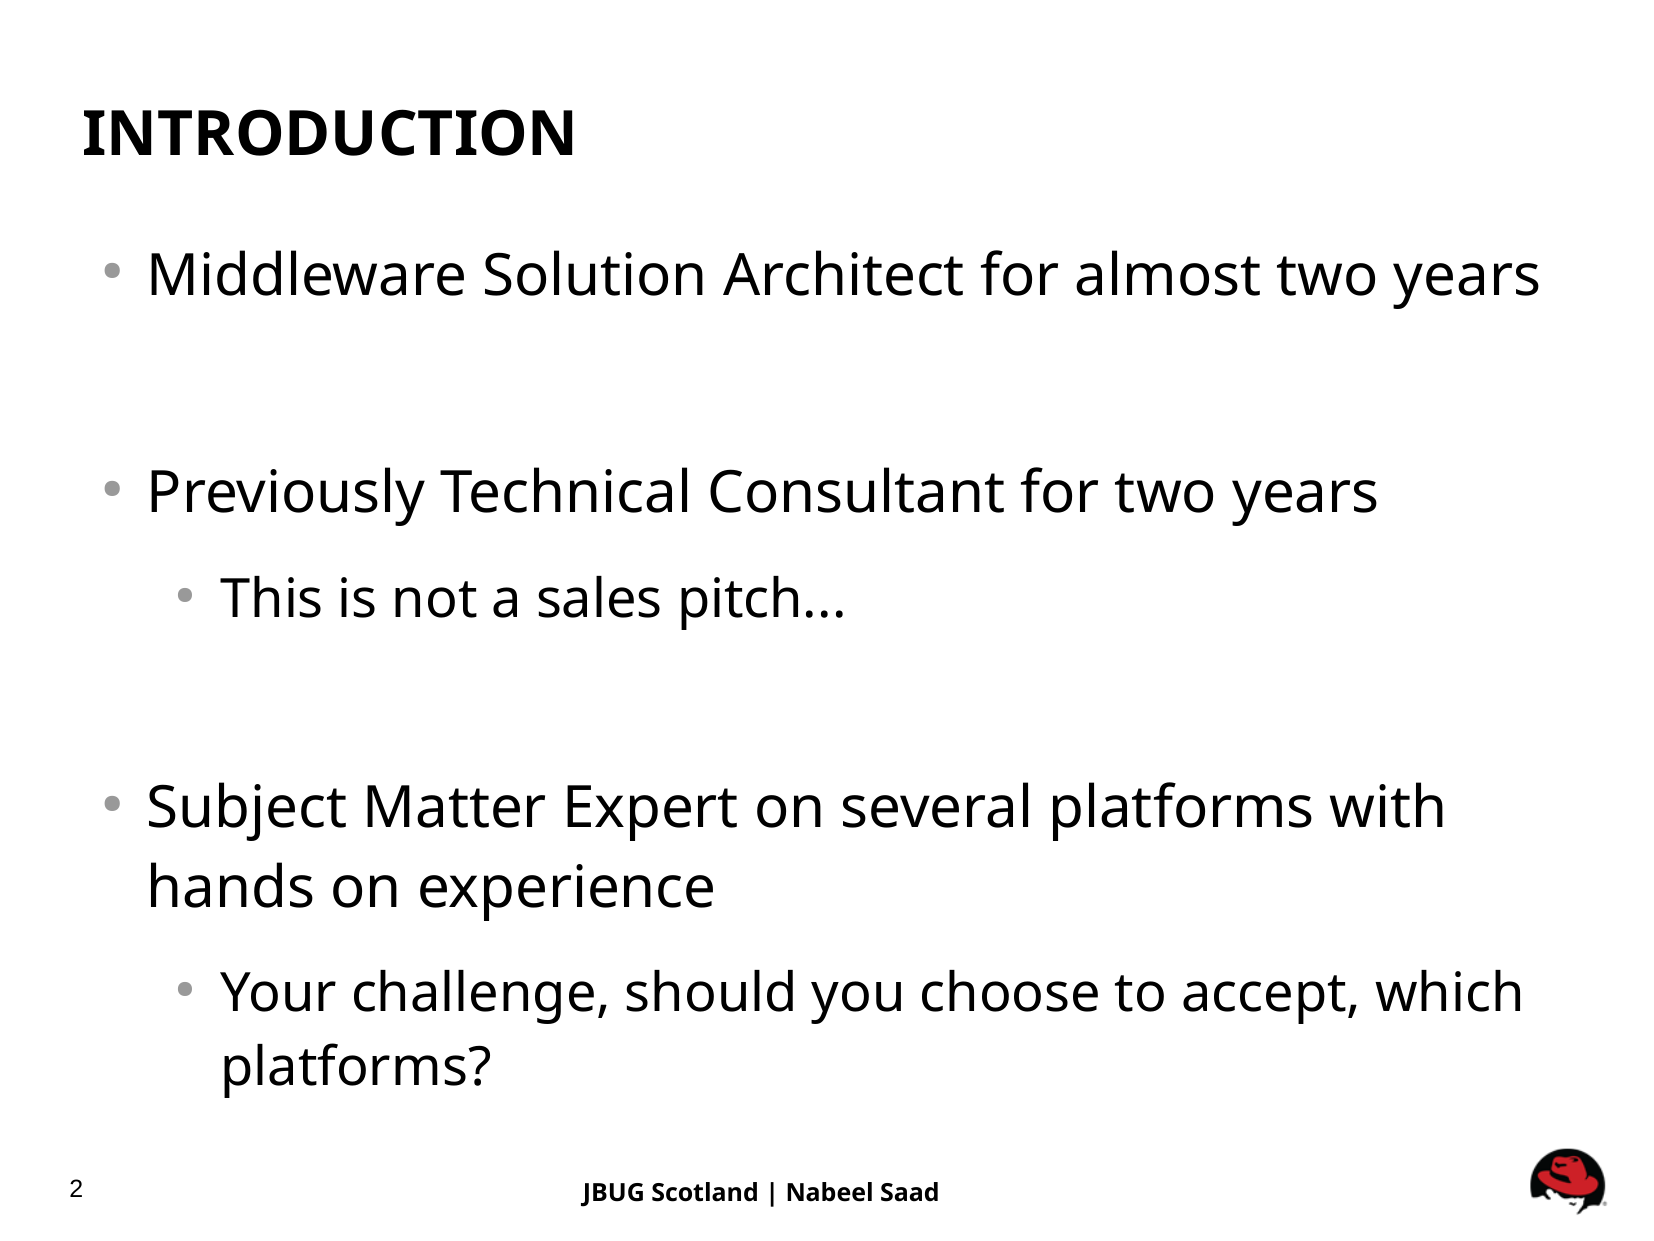

# INTRODUCTION
Middleware Solution Architect for almost two years
Previously Technical Consultant for two years
This is not a sales pitch...
Subject Matter Expert on several platforms with hands on experience
Your challenge, should you choose to accept, which platforms?